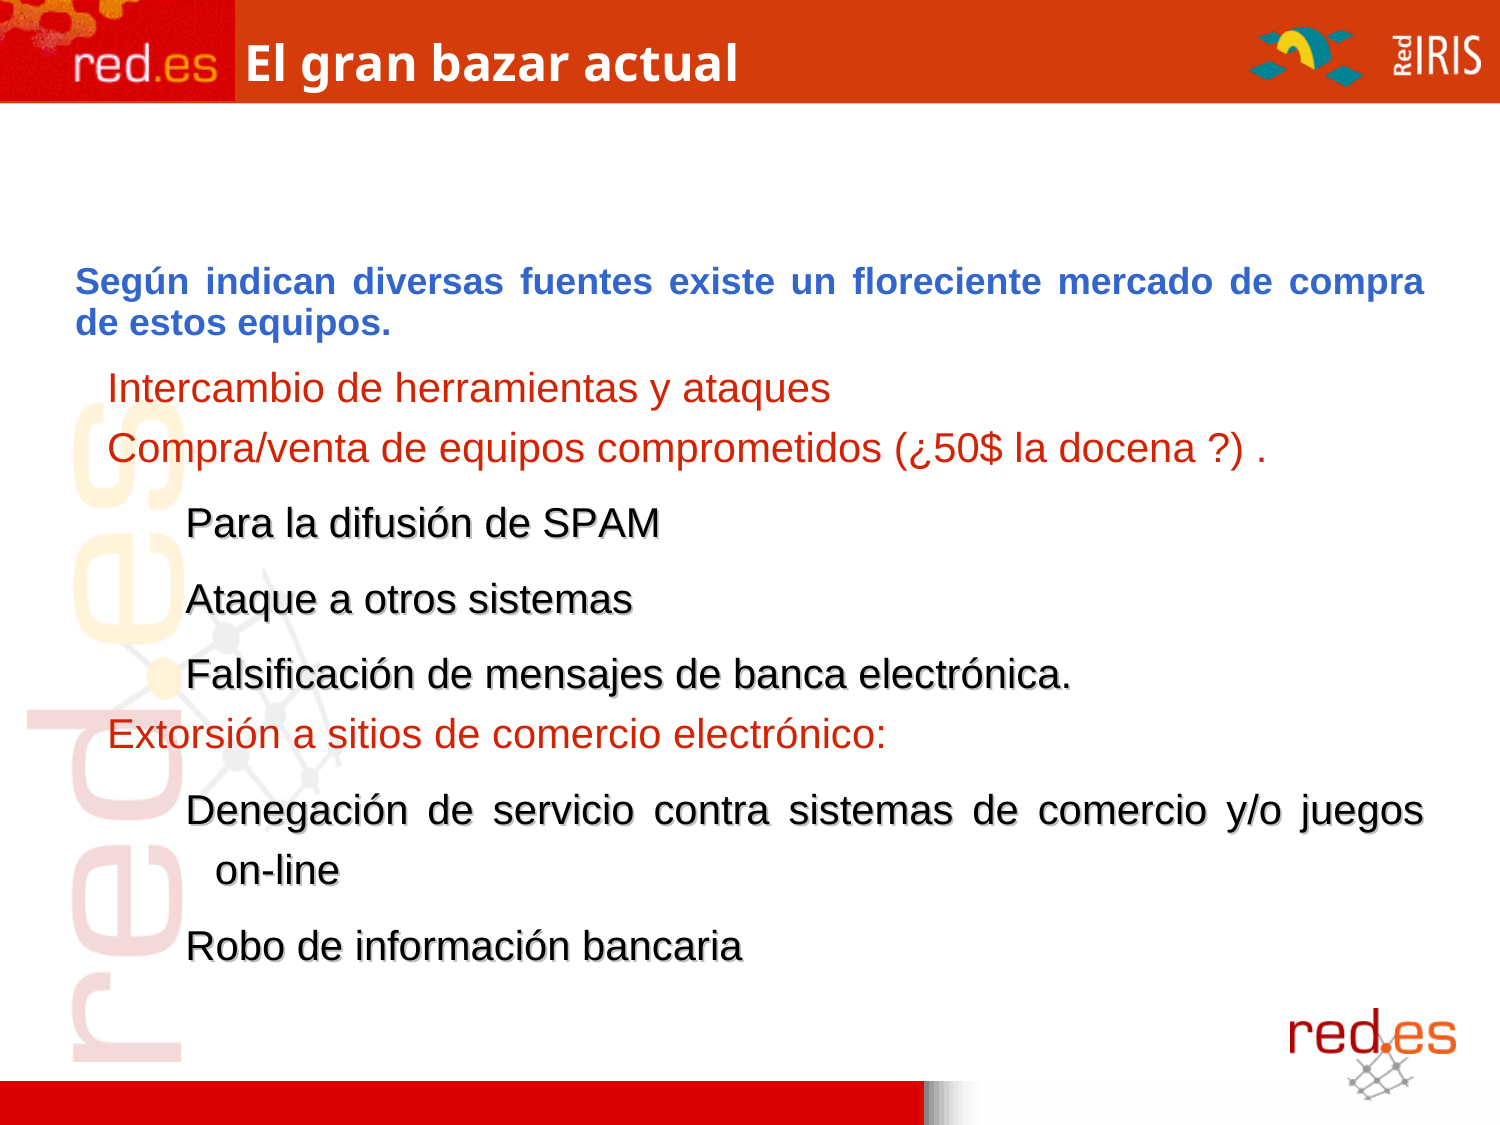

# El gran bazar actual
Según indican diversas fuentes existe un floreciente mercado de compra de estos equipos.
Intercambio de herramientas y ataques
Compra/venta de equipos comprometidos (¿50$ la docena ?) .
Para la difusión de SPAM
Ataque a otros sistemas
Falsificación de mensajes de banca electrónica.
Extorsión a sitios de comercio electrónico:
Denegación de servicio contra sistemas de comercio y/o juegos on-line
Robo de información bancaria